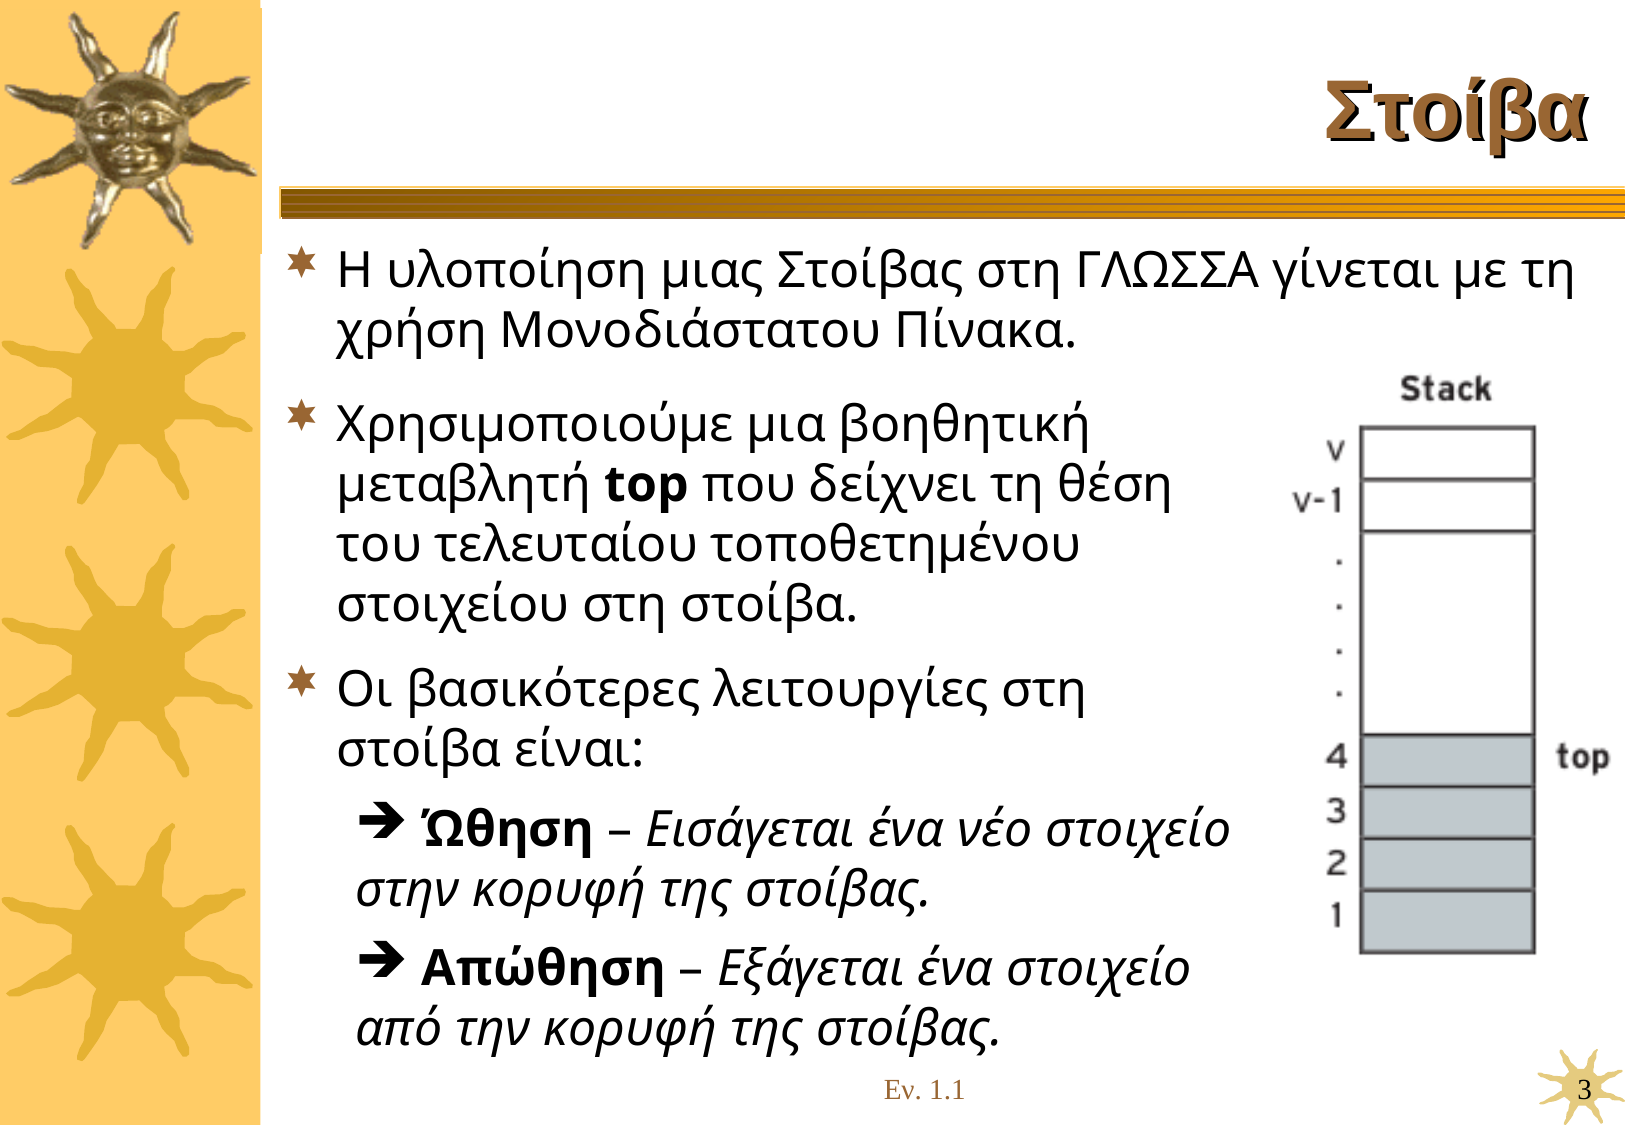

Στοίβα
Η υλοποίηση μιας Στοίβας στη ΓΛΩΣΣΑ γίνεται με τη χρήση Μονοδιάστατου Πίνακα.
Χρησιμοποιούμε μια βοηθητική μεταβλητή top που δείχνει τη θέση του τελευταίου τοποθετημένου στοιχείου στη στοίβα.
Οι βασικότερες λειτουργίες στη στοίβα είναι:
 Ώθηση – Εισάγεται ένα νέο στοιχείο στην κορυφή της στοίβας.
 Απώθηση – Εξάγεται ένα στοιχείο από την κορυφή της στοίβας.
Εν. 1.1
3